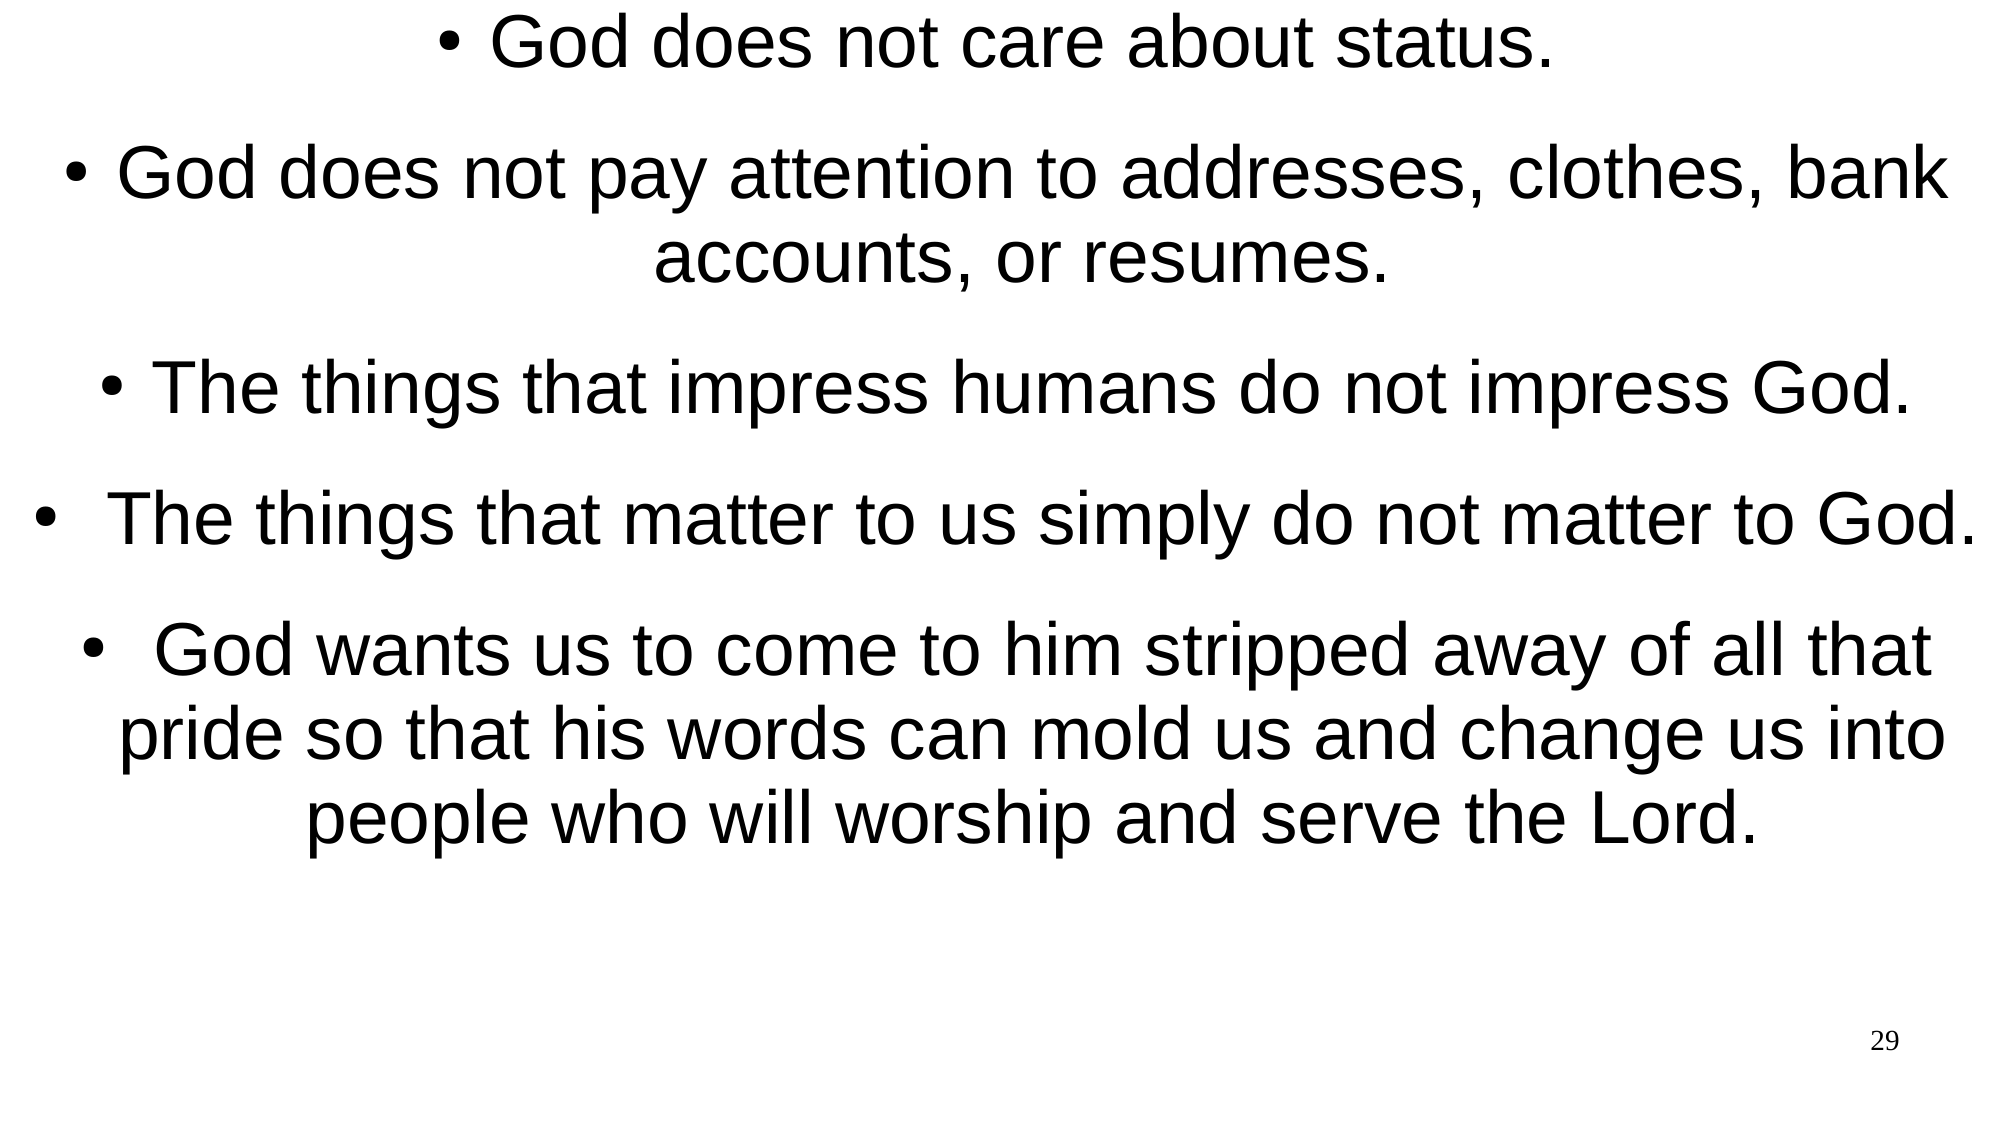

# God does not care about status.
God does not pay attention to addresses, clothes, bank accounts, or resumes.
The things that impress humans do not impress God.
 The things that matter to us simply do not matter to God.
 God wants us to come to him stripped away of all that pride so that his words can mold us and change us into people who will worship and serve the Lord.
29